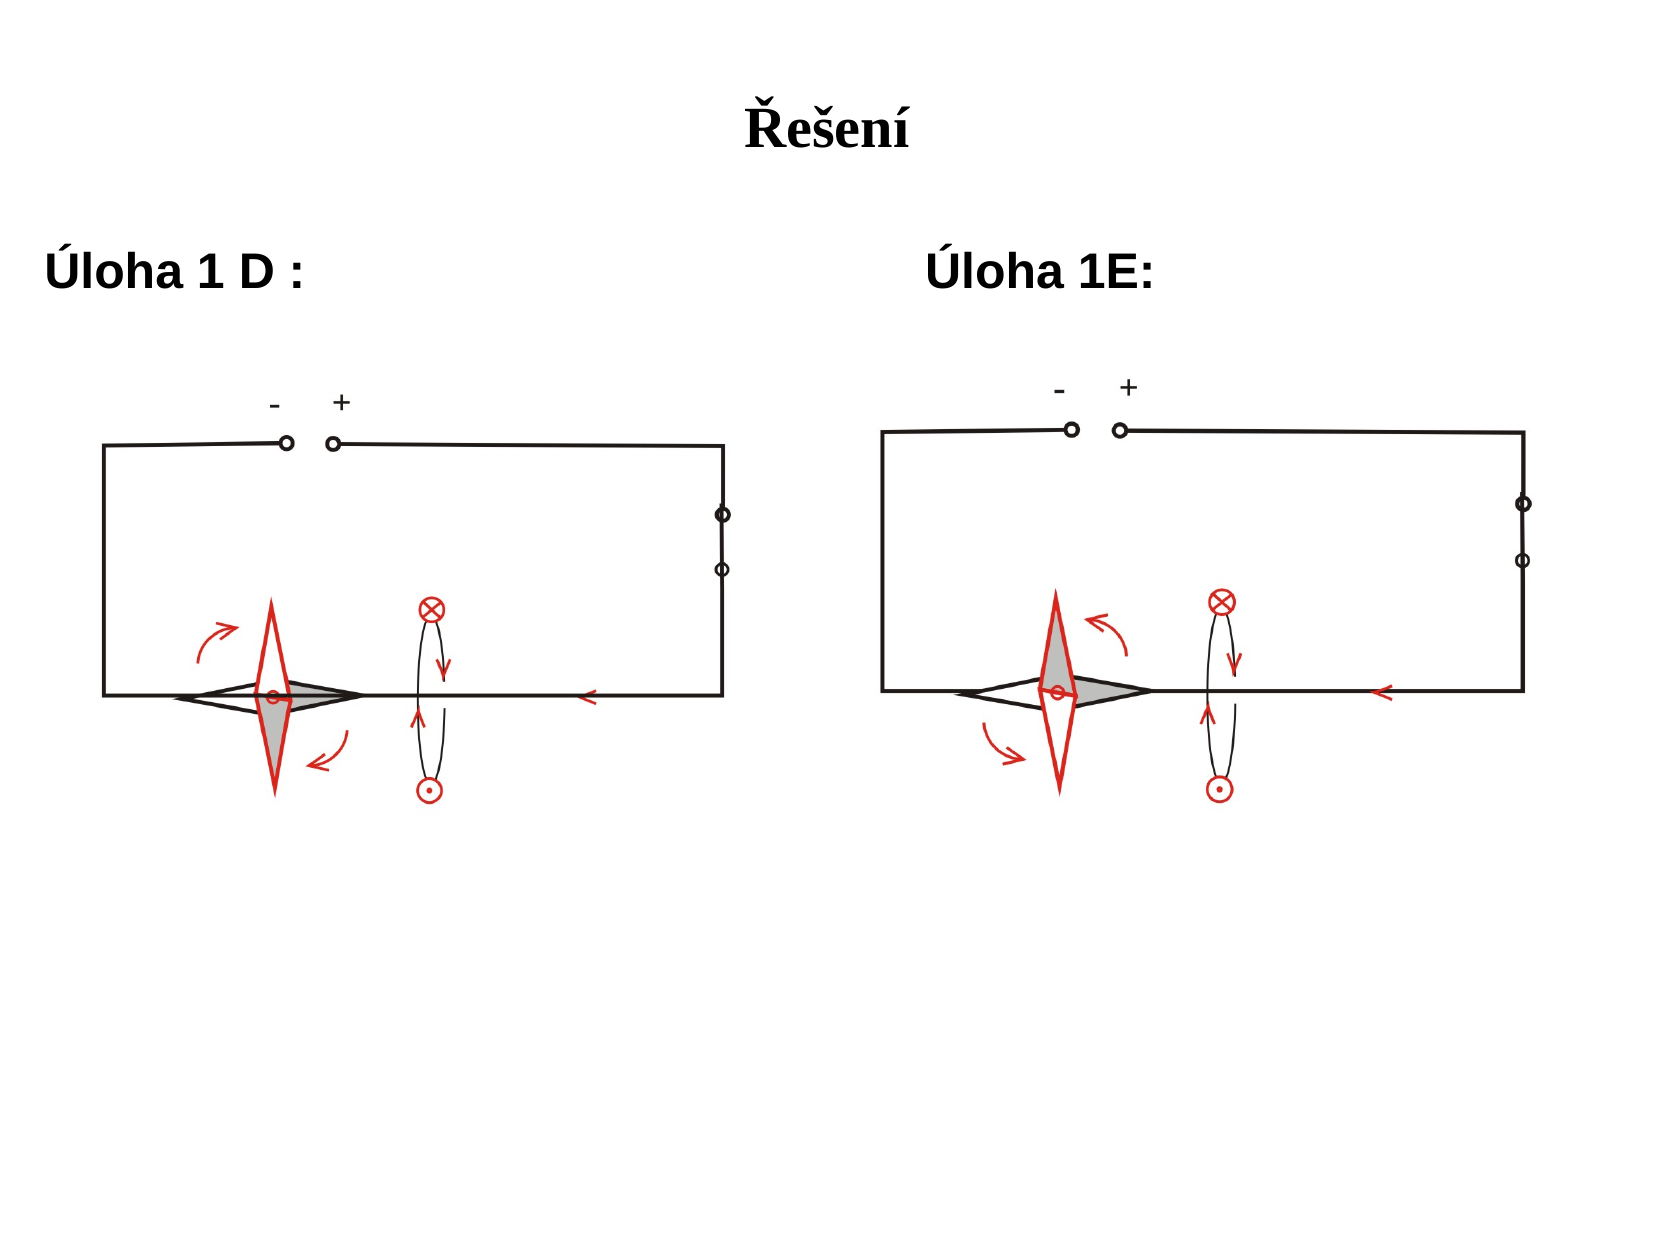

Řešení
Úloha 1 D :	 Úloha 1E: